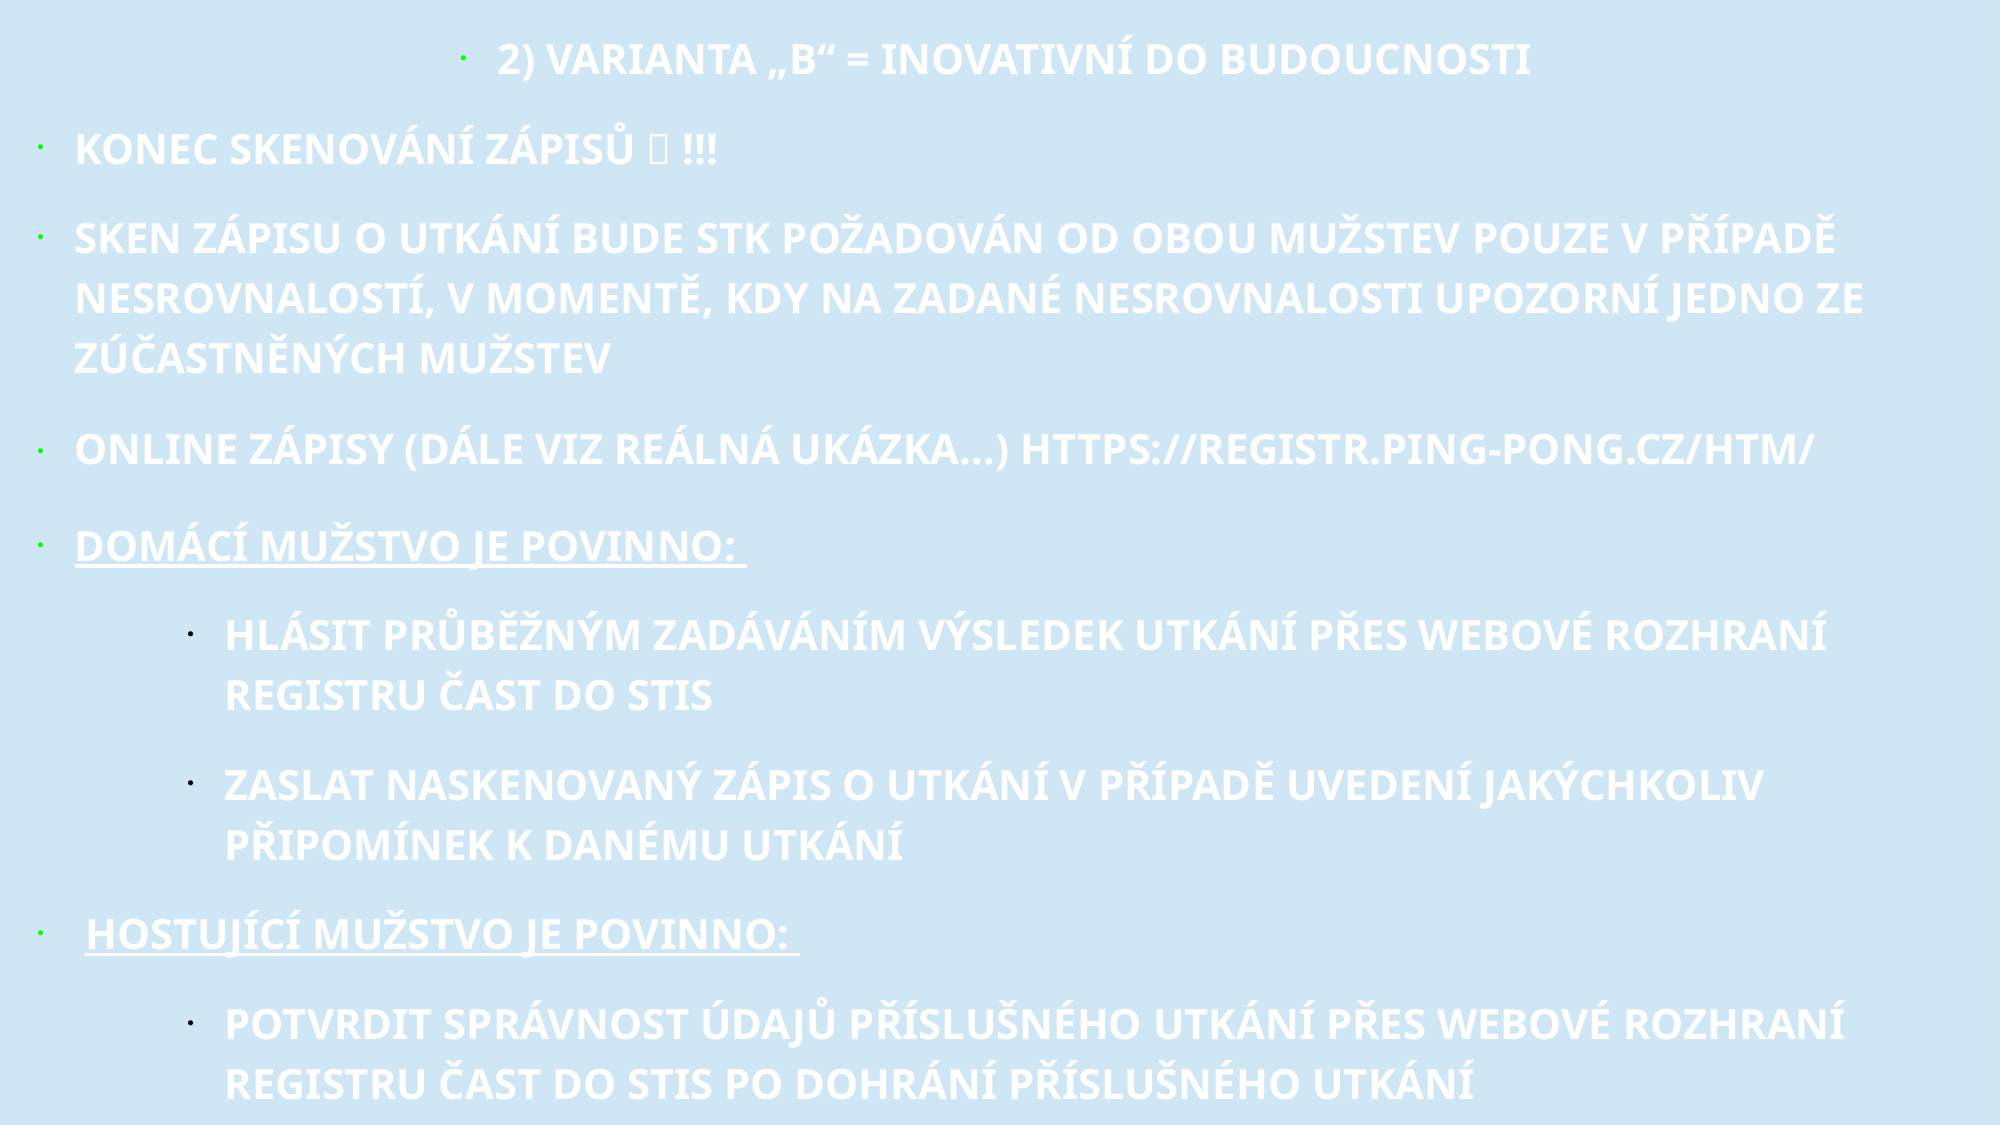

# 2) VARIANTA „B“ = INOVATIVNÍ DO BUDOUCNOSTI
KONEC SKENOVÁNÍ ZÁPISŮ  !!!
SKEN ZÁPISU O UTKÁNÍ BUDE STK POŽADOVÁN OD OBOU MUŽSTEV POUZE V PŘÍPADĚ NESROVNALOSTÍ, V MOMENTĚ, KDY NA ZADANÉ NESROVNALOSTI UPOZORNÍ JEDNO ZE ZÚČASTNĚNÝCH MUŽSTEV
ONLINE ZÁPISY (DÁLE VIZ REÁLNÁ UKÁZKA…) HTTPS://REGISTR.PING-PONG.CZ/HTM/
DOMÁCÍ MUŽSTVO JE POVINNO:
HLÁSIT PRŮBĚŽNÝM ZADÁVÁNÍM VÝSLEDEK UTKÁNÍ PŘES WEBOVÉ ROZHRANÍ REGISTRU ČAST DO STIS
ZASLAT NASKENOVANÝ ZÁPIS O UTKÁNÍ V PŘÍPADĚ UVEDENÍ JAKÝCHKOLIV PŘIPOMÍNEK K DANÉMU UTKÁNÍ
 HOSTUJÍCÍ MUŽSTVO JE POVINNO:
POTVRDIT SPRÁVNOST ÚDAJŮ PŘÍSLUŠNÉHO UTKÁNÍ PŘES WEBOVÉ ROZHRANÍ REGISTRU ČAST DO STIS PO DOHRÁNÍ PŘÍSLUŠNÉHO UTKÁNÍ